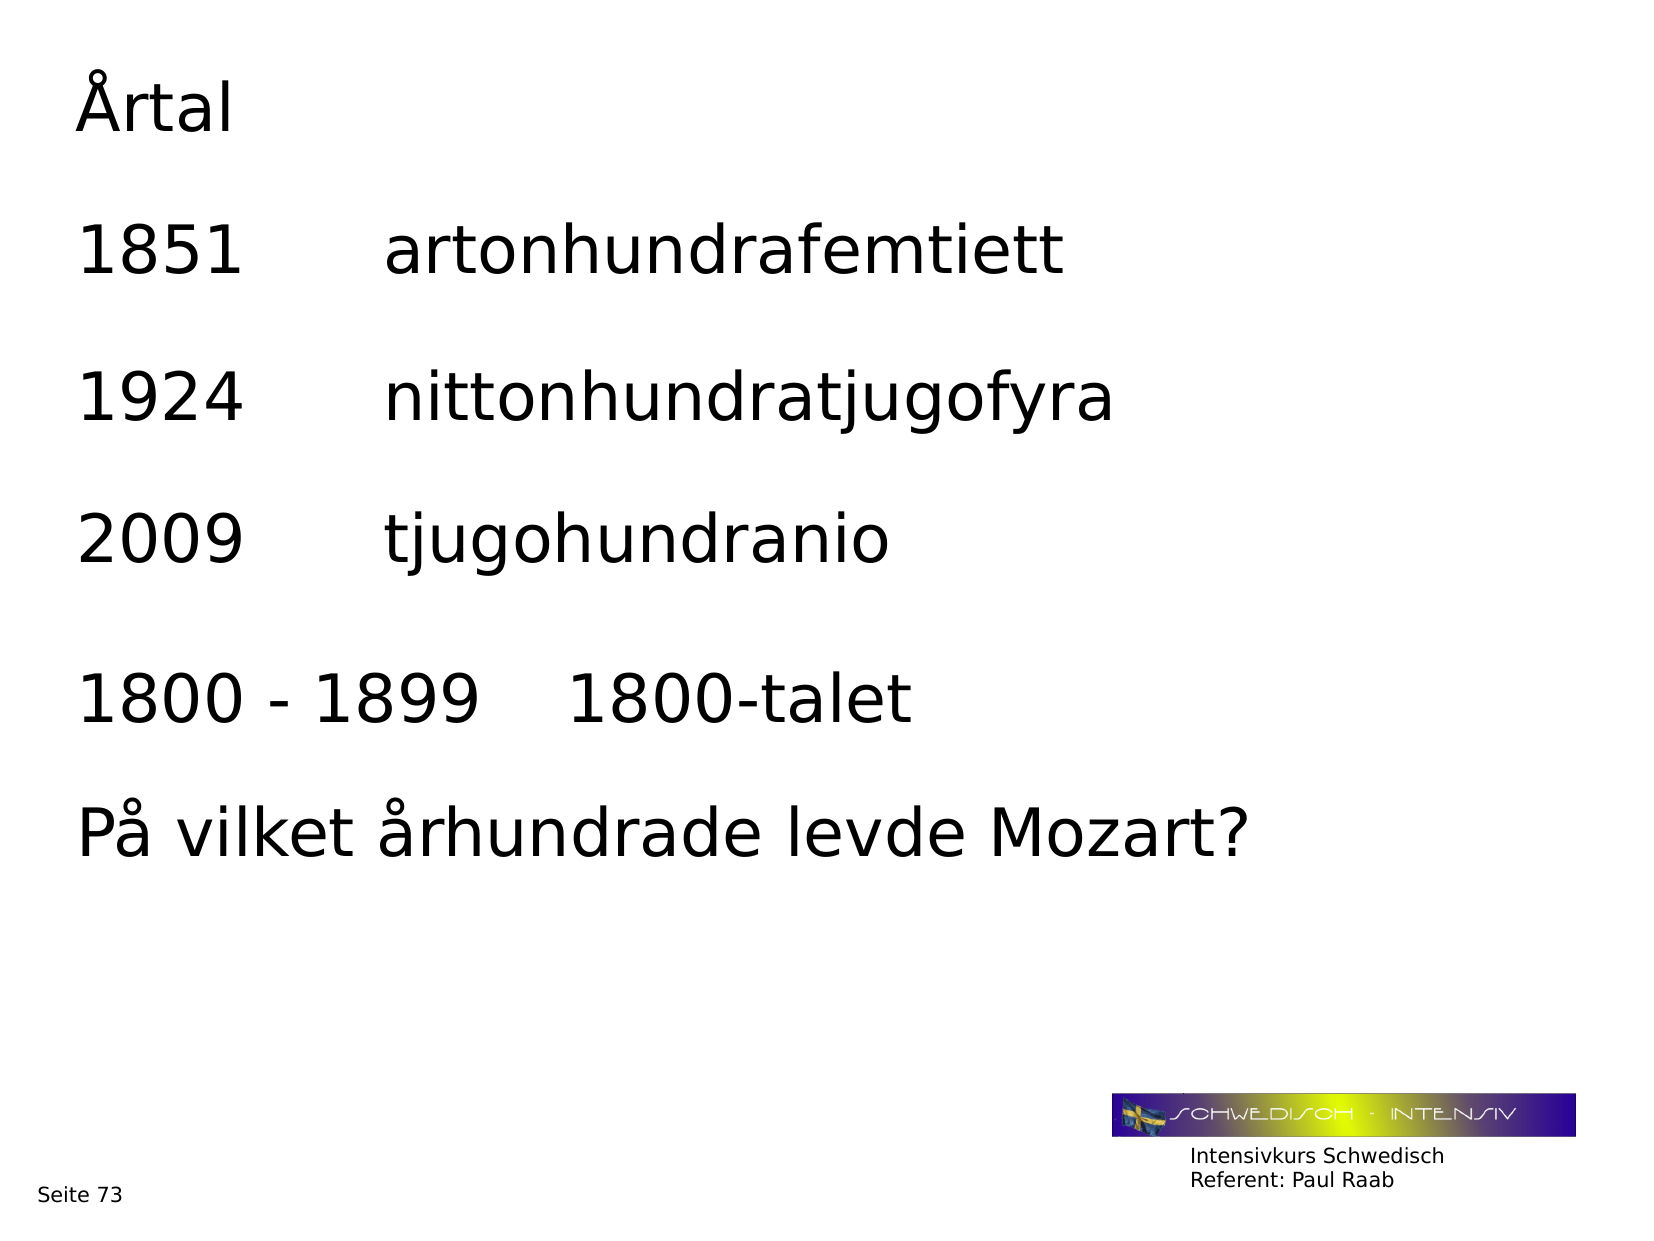

Årtal
1851
artonhundrafemtiett
1924
nittonhundratjugofyra
2009
tjugohundranio
1800 - 1899
1800-talet
På vilket århundrade levde Mozart?